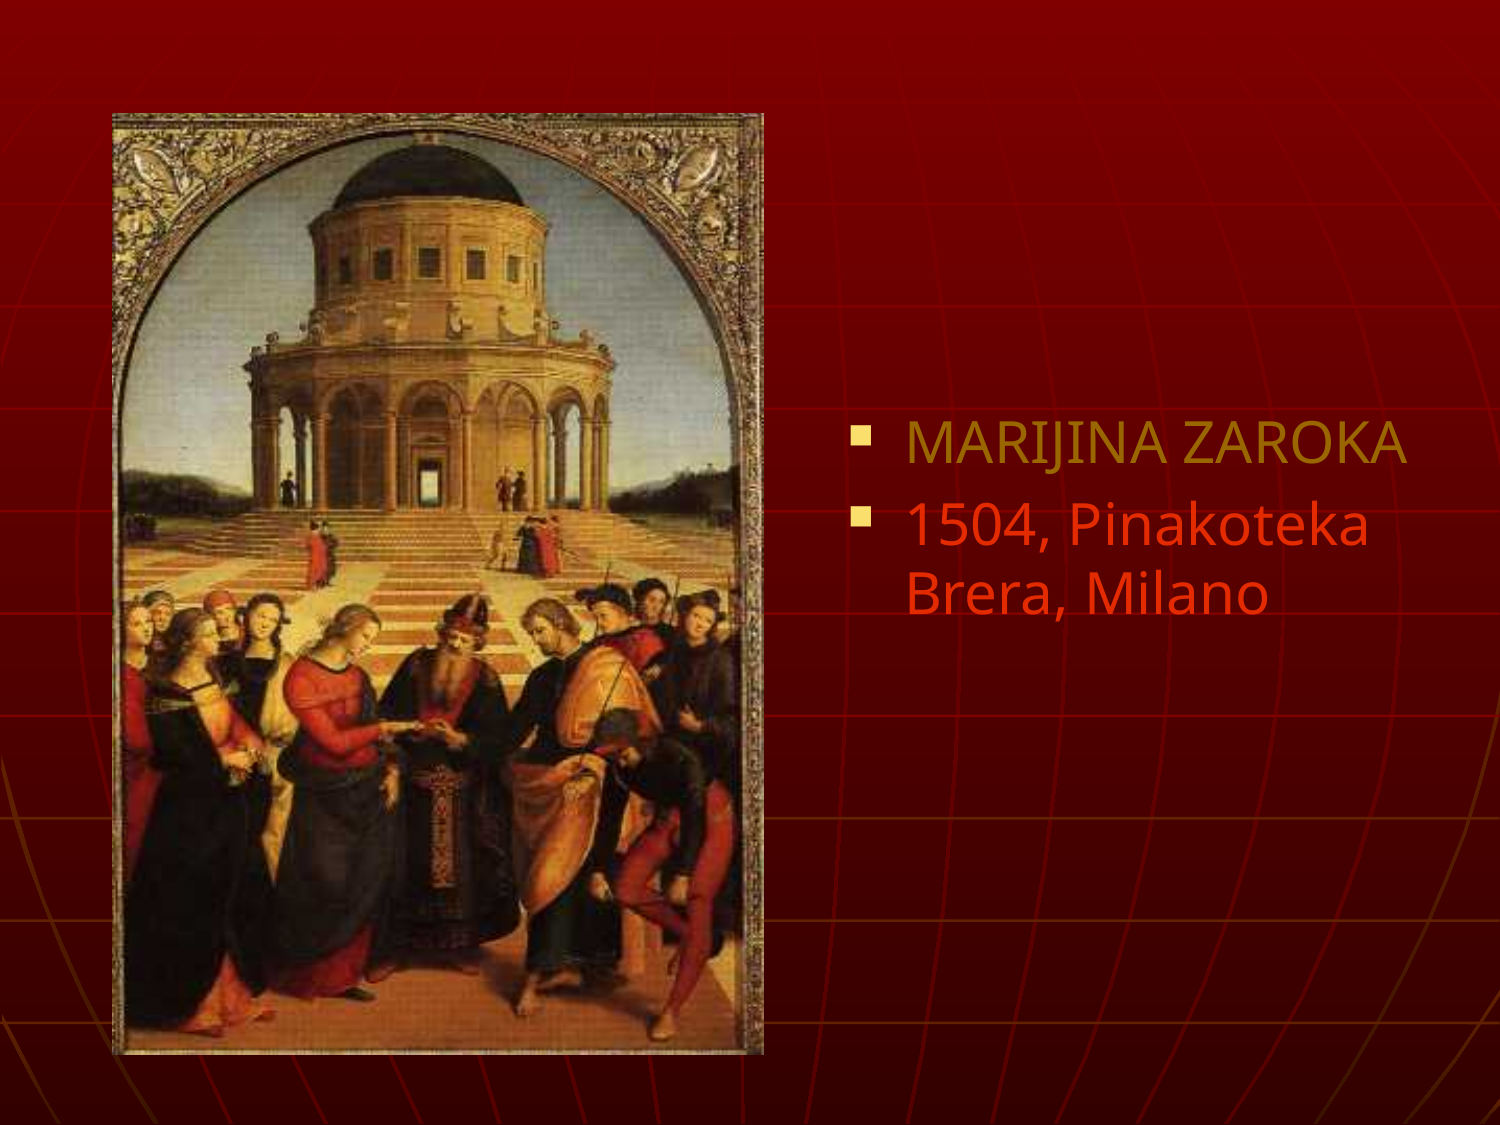

# MARIJINA ZAROKA
1504, Pinakoteka Brera, Milano